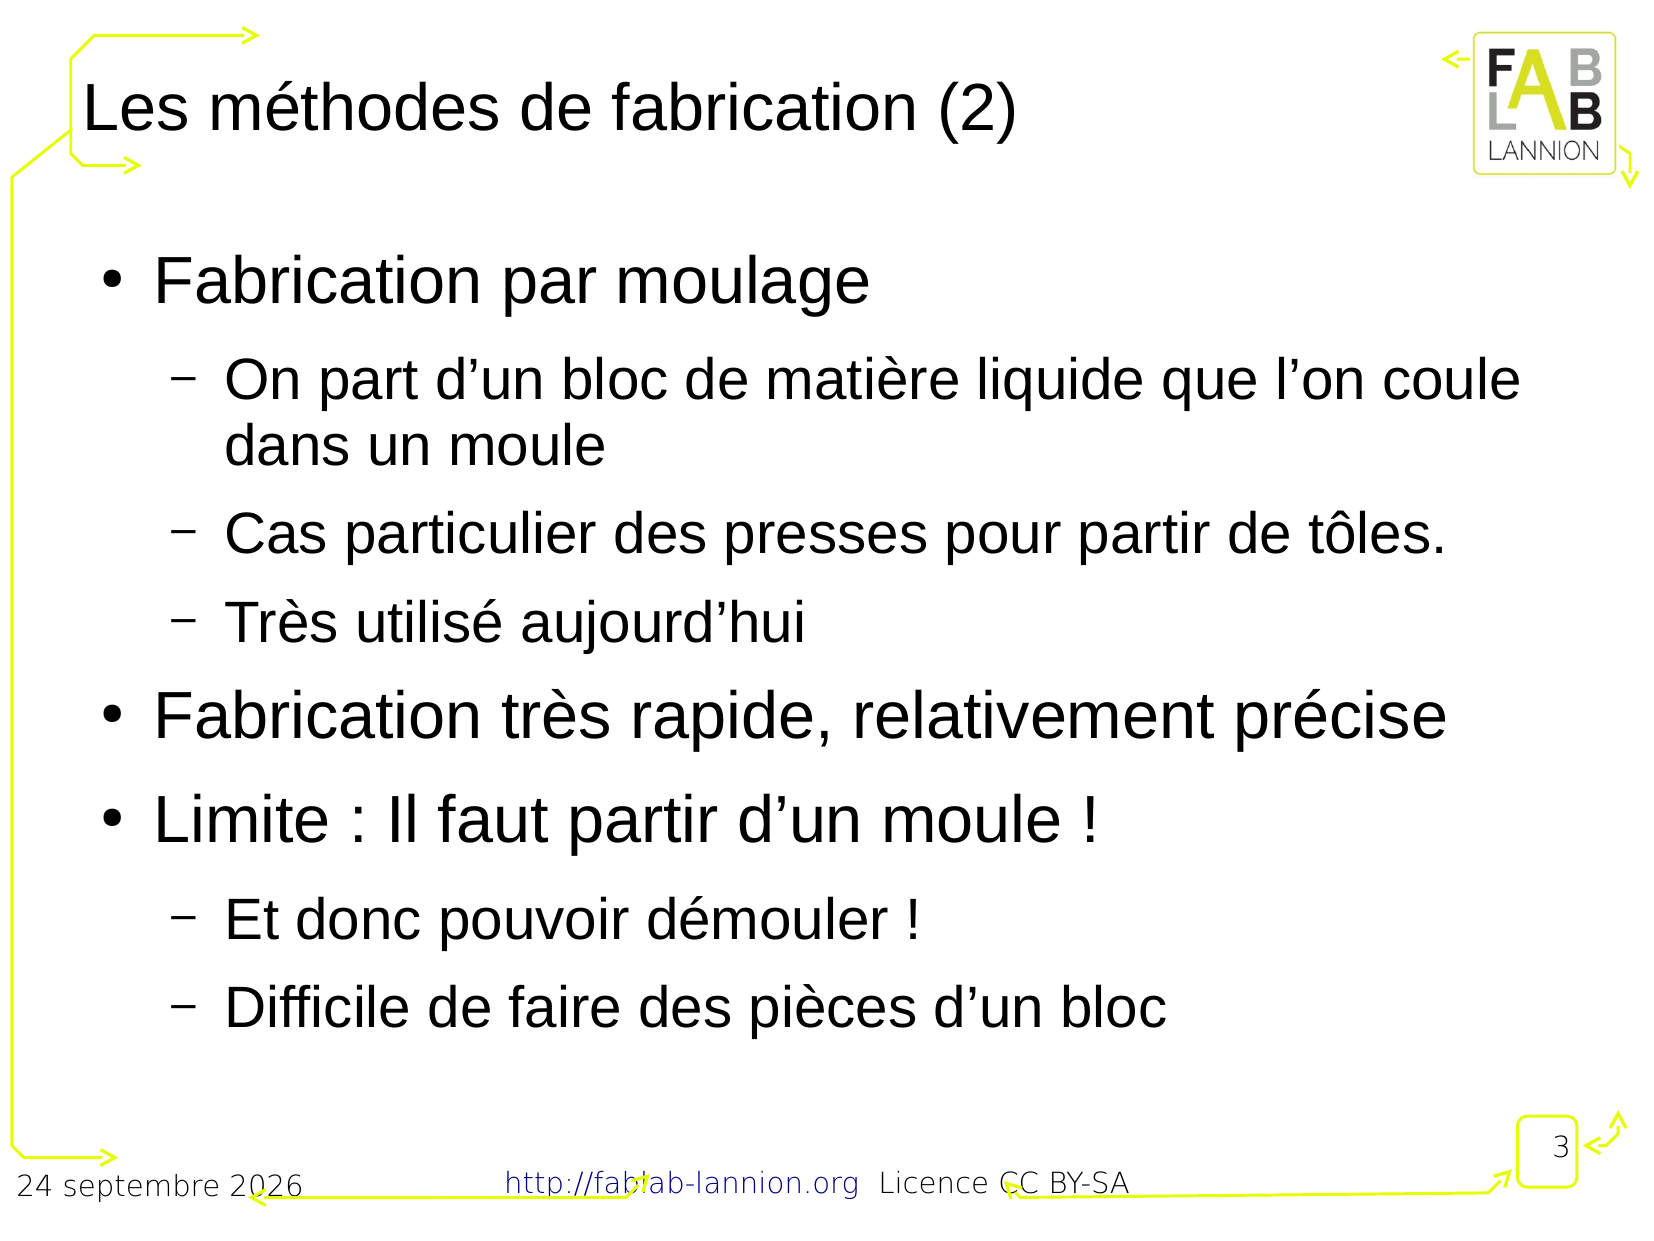

# Les méthodes de fabrication (2)
Fabrication par moulage
On part d’un bloc de matière liquide que l’on coule dans un moule
Cas particulier des presses pour partir de tôles.
Très utilisé aujourd’hui
Fabrication très rapide, relativement précise
Limite : Il faut partir d’un moule !
Et donc pouvoir démouler !
Difficile de faire des pièces d’un bloc
3